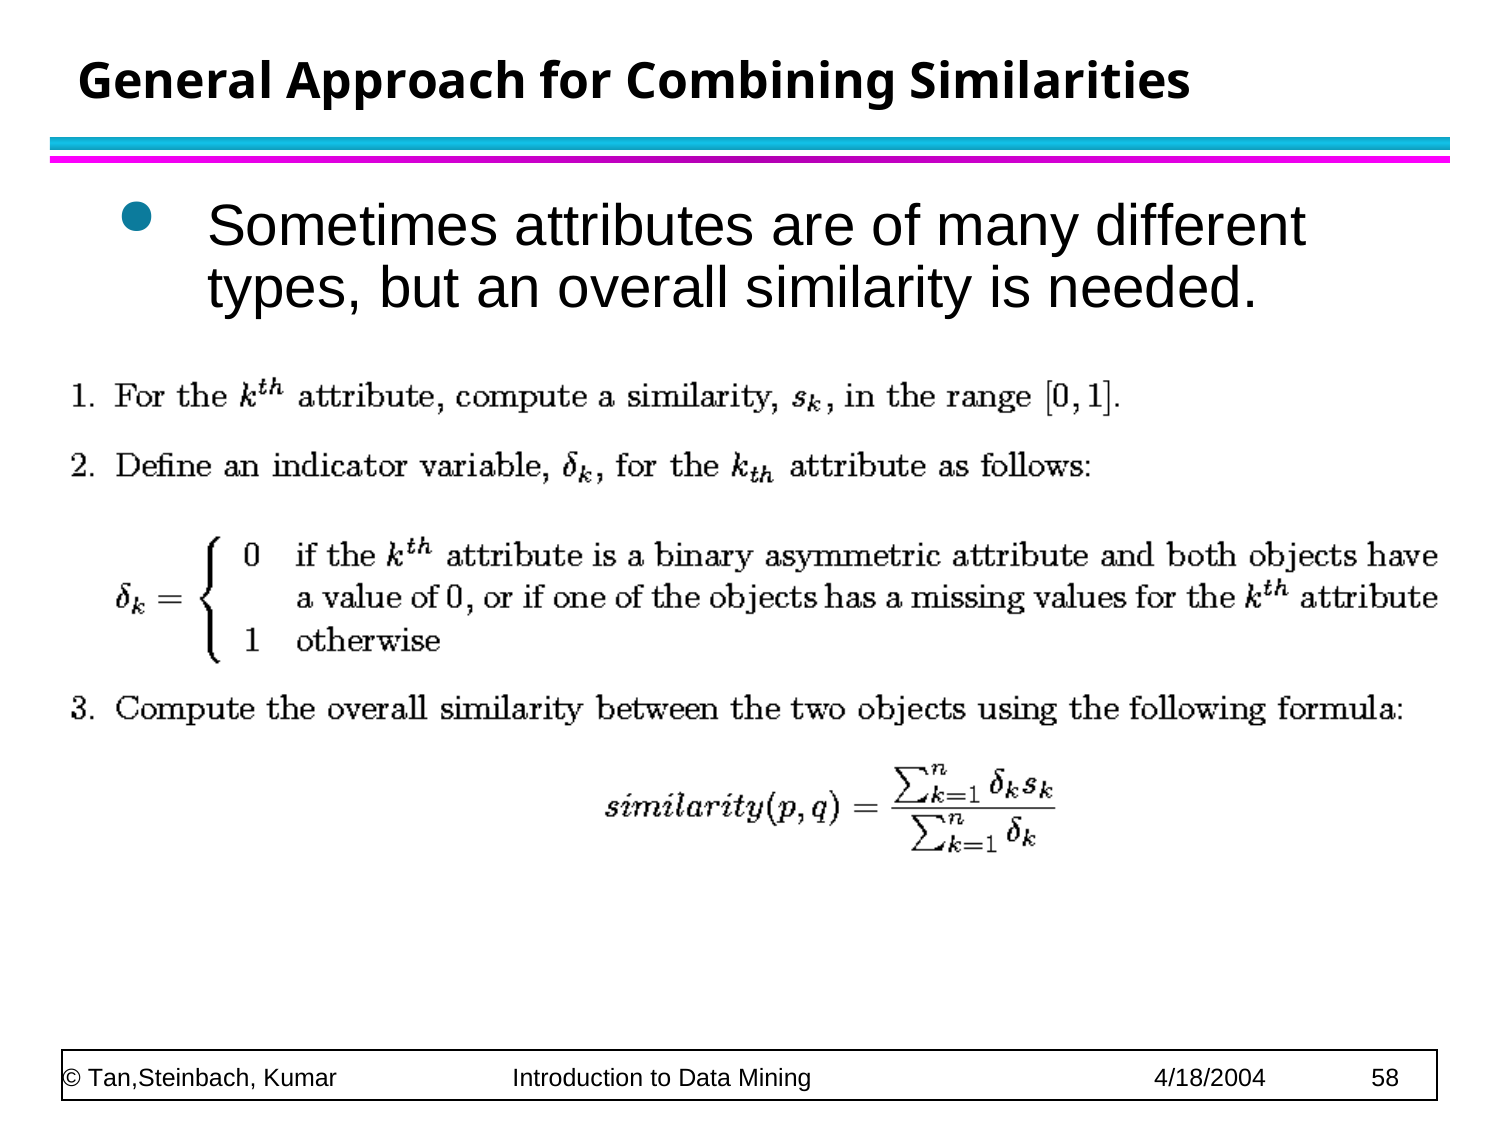

# General Approach for Combining Similarities
Sometimes attributes are of many different types, but an overall similarity is needed.